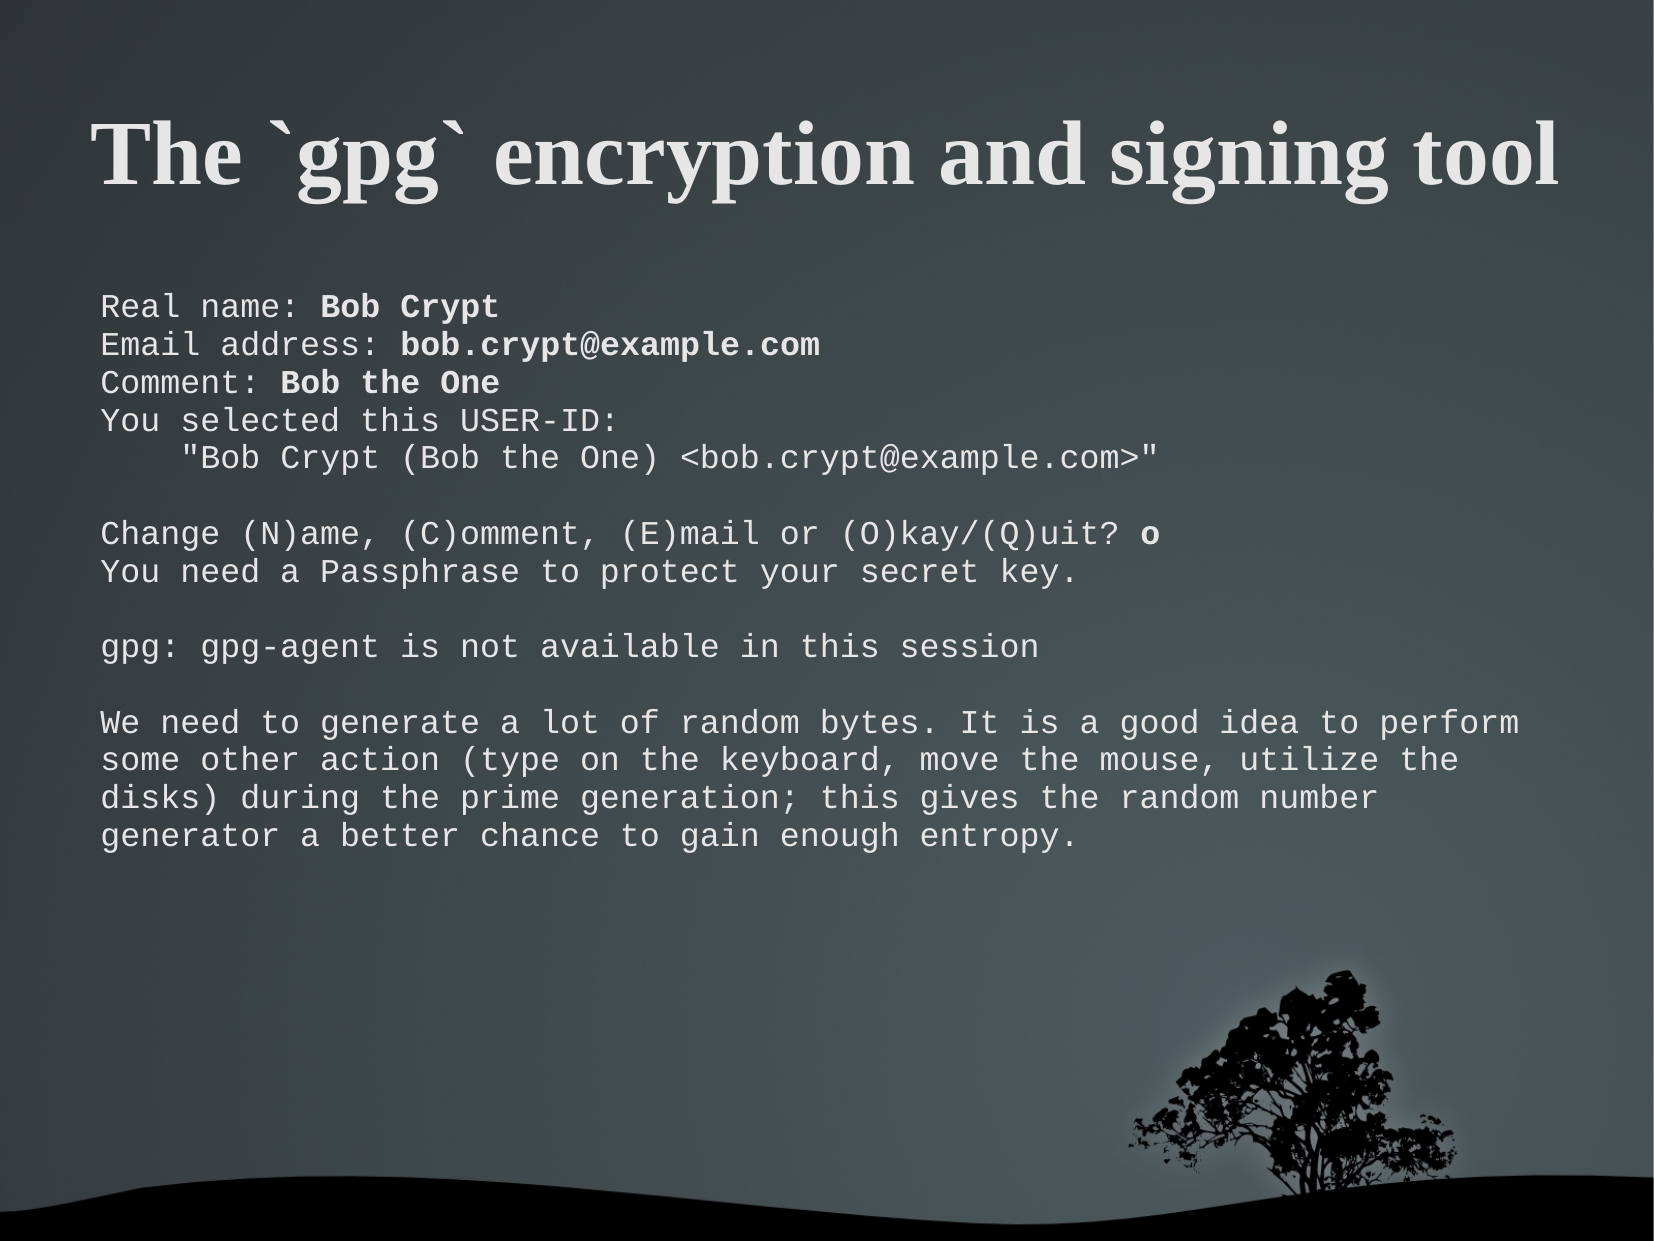

The `gpg` encryption and signing tool
# Real name: Bob Crypt
Email address: bob.crypt@example.com
Comment: Bob the One
You selected this USER-ID:
 "Bob Crypt (Bob the One) <bob.crypt@example.com>"
Change (N)ame, (C)omment, (E)mail or (O)kay/(Q)uit? o
You need a Passphrase to protect your secret key.
gpg: gpg-agent is not available in this session
We need to generate a lot of random bytes. It is a good idea to perform
some other action (type on the keyboard, move the mouse, utilize the
disks) during the prime generation; this gives the random number
generator a better chance to gain enough entropy.